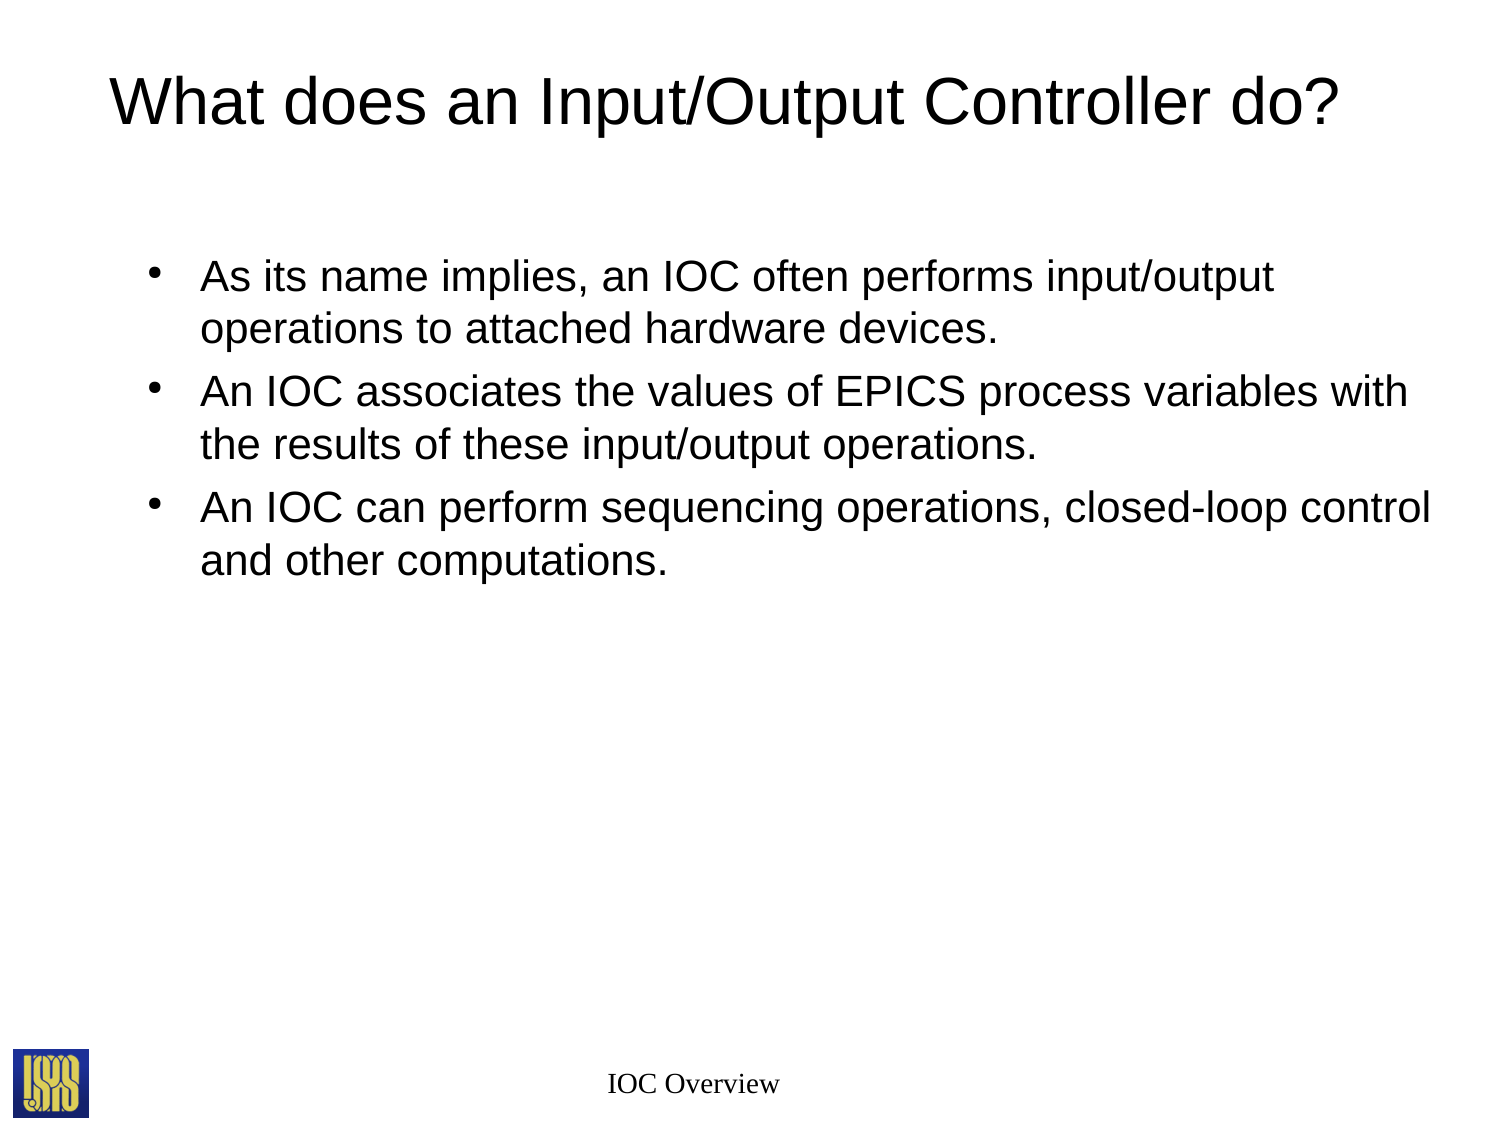

# What does an Input/Output Controller do?
As its name implies, an IOC often performs input/output operations to attached hardware devices.
An IOC associates the values of EPICS process variables with the results of these input/output operations.
An IOC can perform sequencing operations, closed-loop control and other computations.